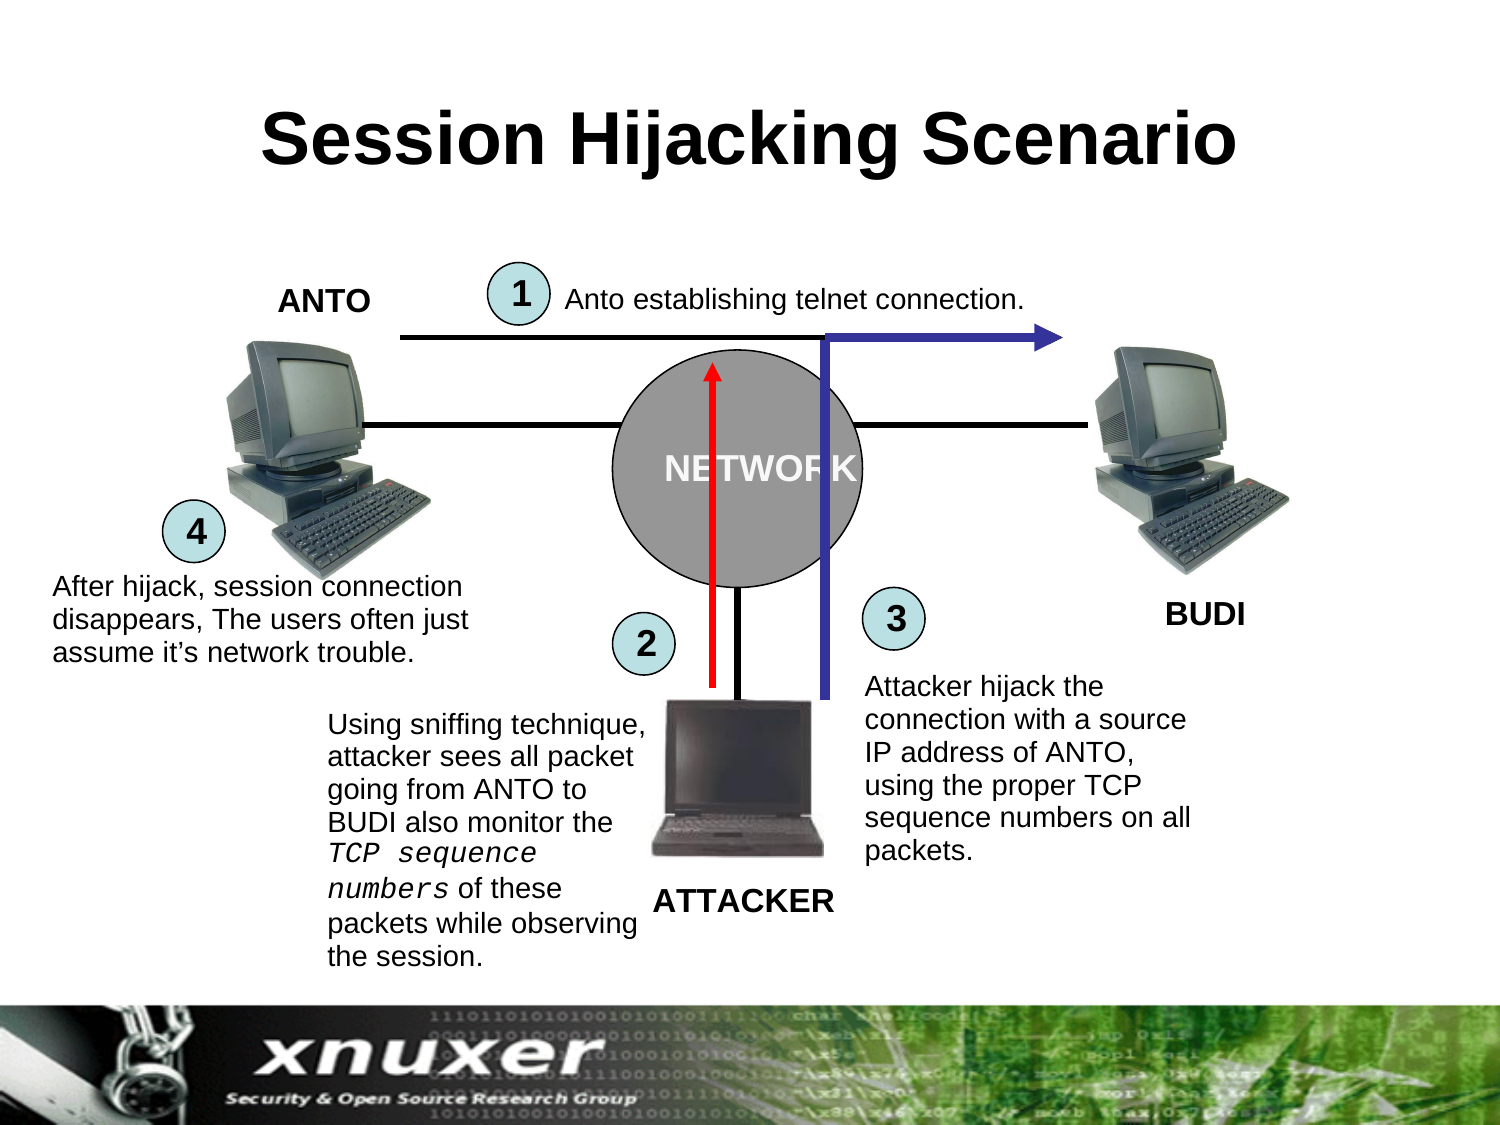

# Session Hijacking Scenario
1
ANTO
Anto establishing telnet connection.
NETWORK
4
After hijack, session connection disappears, The users often just assume it’s network trouble.
3
BUDI
2
Attacker hijack the connection with a source IP address of ANTO, using the proper TCP sequence numbers on all packets.
Using sniffing technique, attacker sees all packet going from ANTO to BUDI also monitor the TCP sequence numbers of these packets while observing the session.
ATTACKER